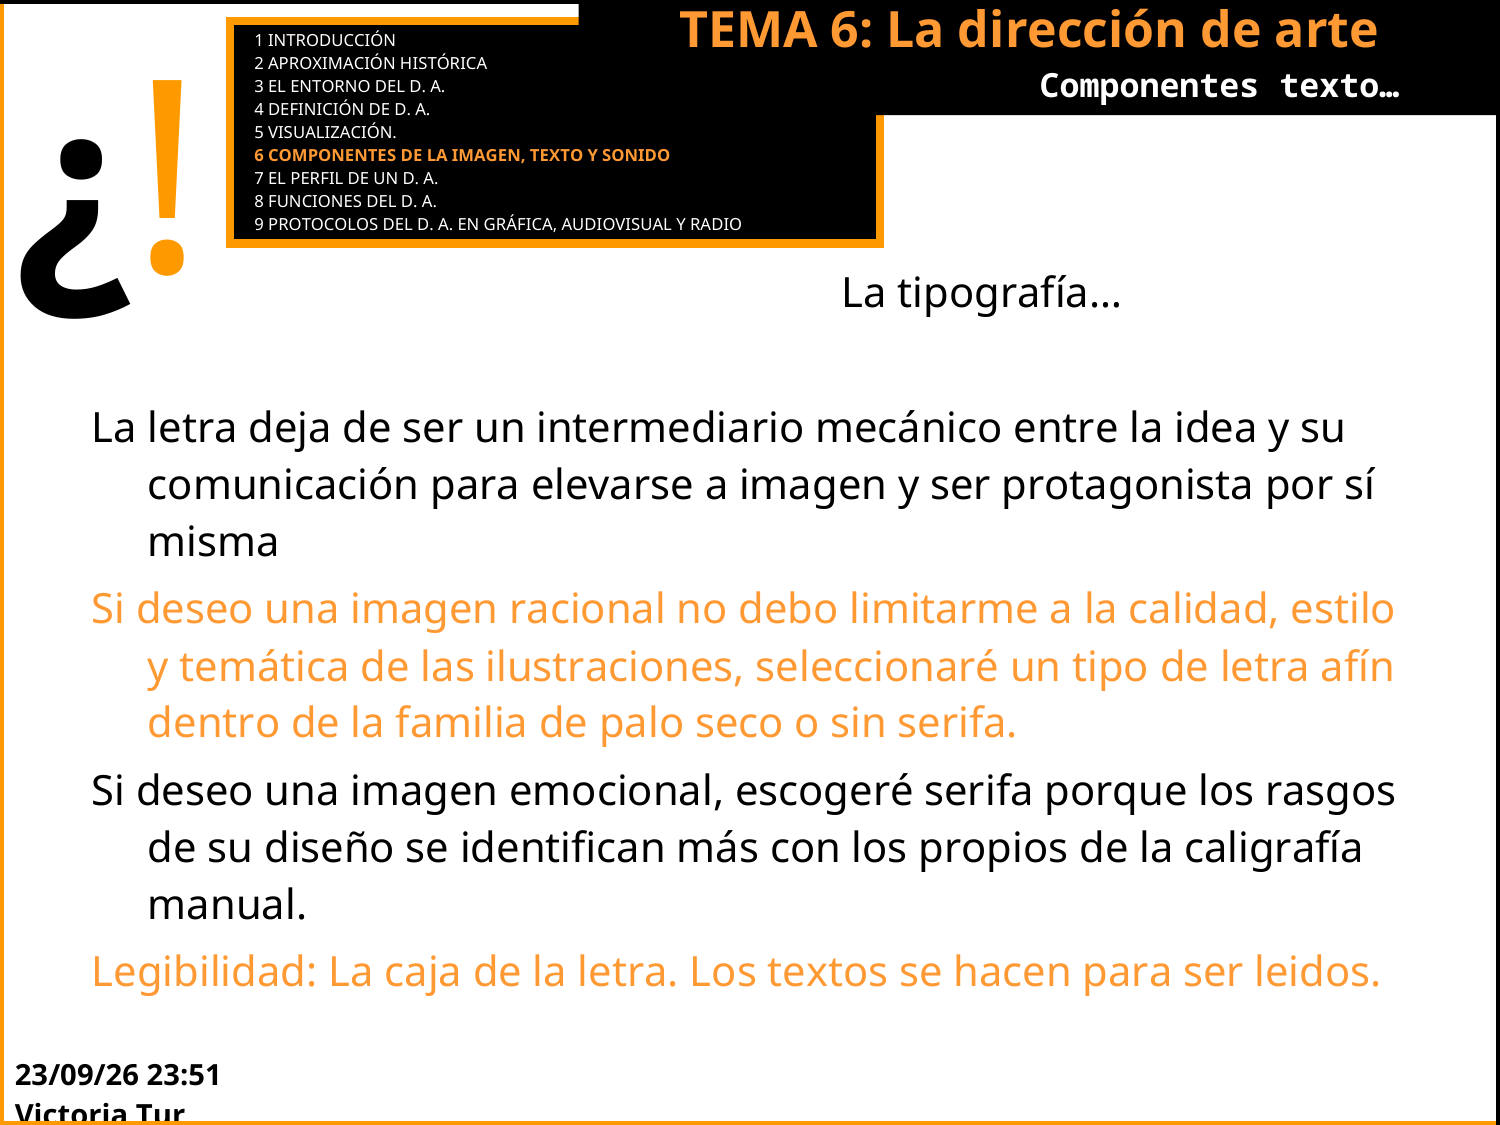

TEMA 6: La dirección de arte
Componentes texto…
1 INTRODUCCIÓN
2 APROXIMACIÓN HISTÓRICA
3 EL ENTORNO DEL D. A.
4 DEFINICIÓN DE D. A.
5 VISUALIZACIÓN.
6 COMPONENTES DE LA IMAGEN, TEXTO Y SONIDO
7 EL PERFIL DE UN D. A.
8 FUNCIONES DEL D. A.
9 PROTOCOLOS DEL D. A. EN GRÁFICA, AUDIOVISUAL Y RADIO
# La tipografía…
La letra deja de ser un intermediario mecánico entre la idea y su comunicación para elevarse a imagen y ser protagonista por sí misma
Si deseo una imagen racional no debo limitarme a la calidad, estilo y temática de las ilustraciones, seleccionaré un tipo de letra afín dentro de la familia de palo seco o sin serifa.
Si deseo una imagen emocional, escogeré serifa porque los rasgos de su diseño se identifican más con los propios de la caligrafía manual.
Legibilidad: La caja de la letra. Los textos se hacen para ser leidos.